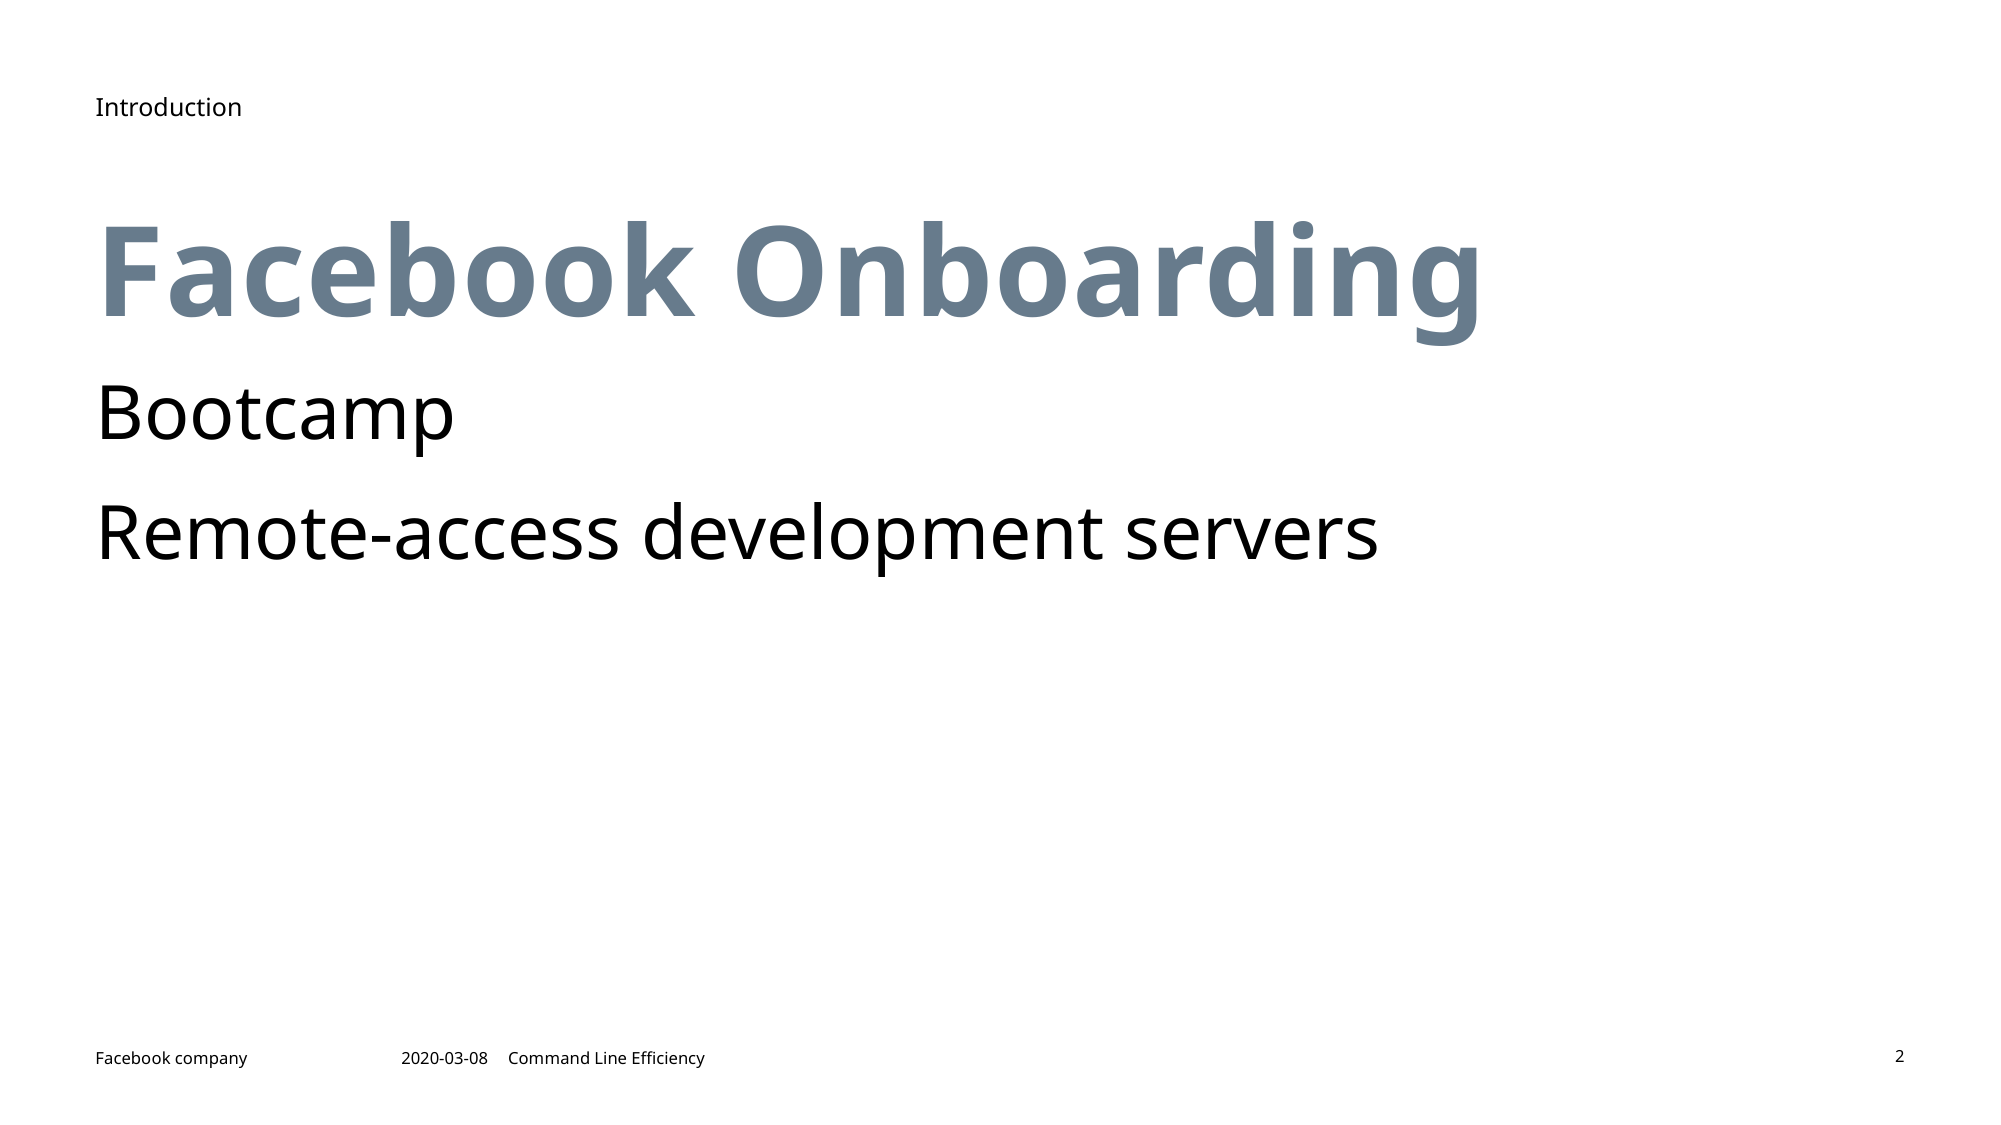

Introduction
Facebook Onboarding
# Bootcamp
Remote-access development servers
2020-03-08
Command Line Efficiency